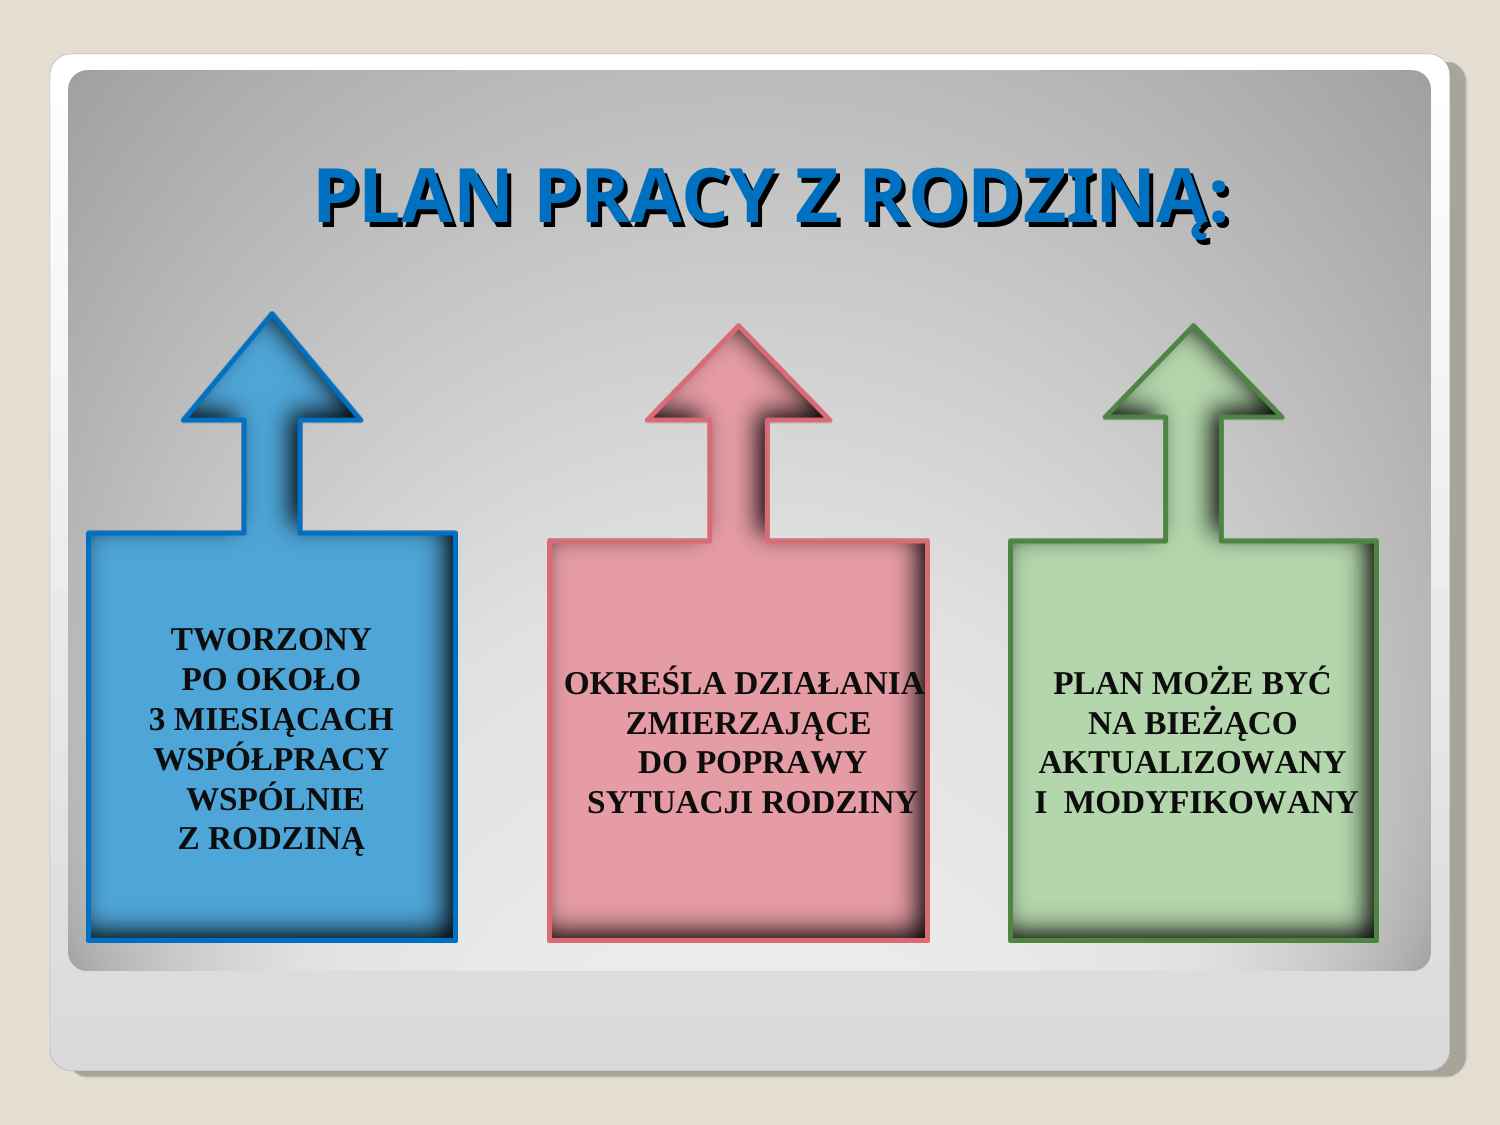

PLAN PRACY Z RODZINĄ:
TWORZONY
PO OKOŁO
 3 MIESIĄCACH
WSPÓŁPRACY
 WSPÓLNIE
Z RODZINĄ
OKREŚLA DZIAŁANIA
ZMIERZAJĄCE
 DO POPRAWY
 SYTUACJI RODZINY
PLAN MOŻE BYĆ
 NA BIEŻĄCO
AKTUALIZOWANY
 I MODYFIKOWANY